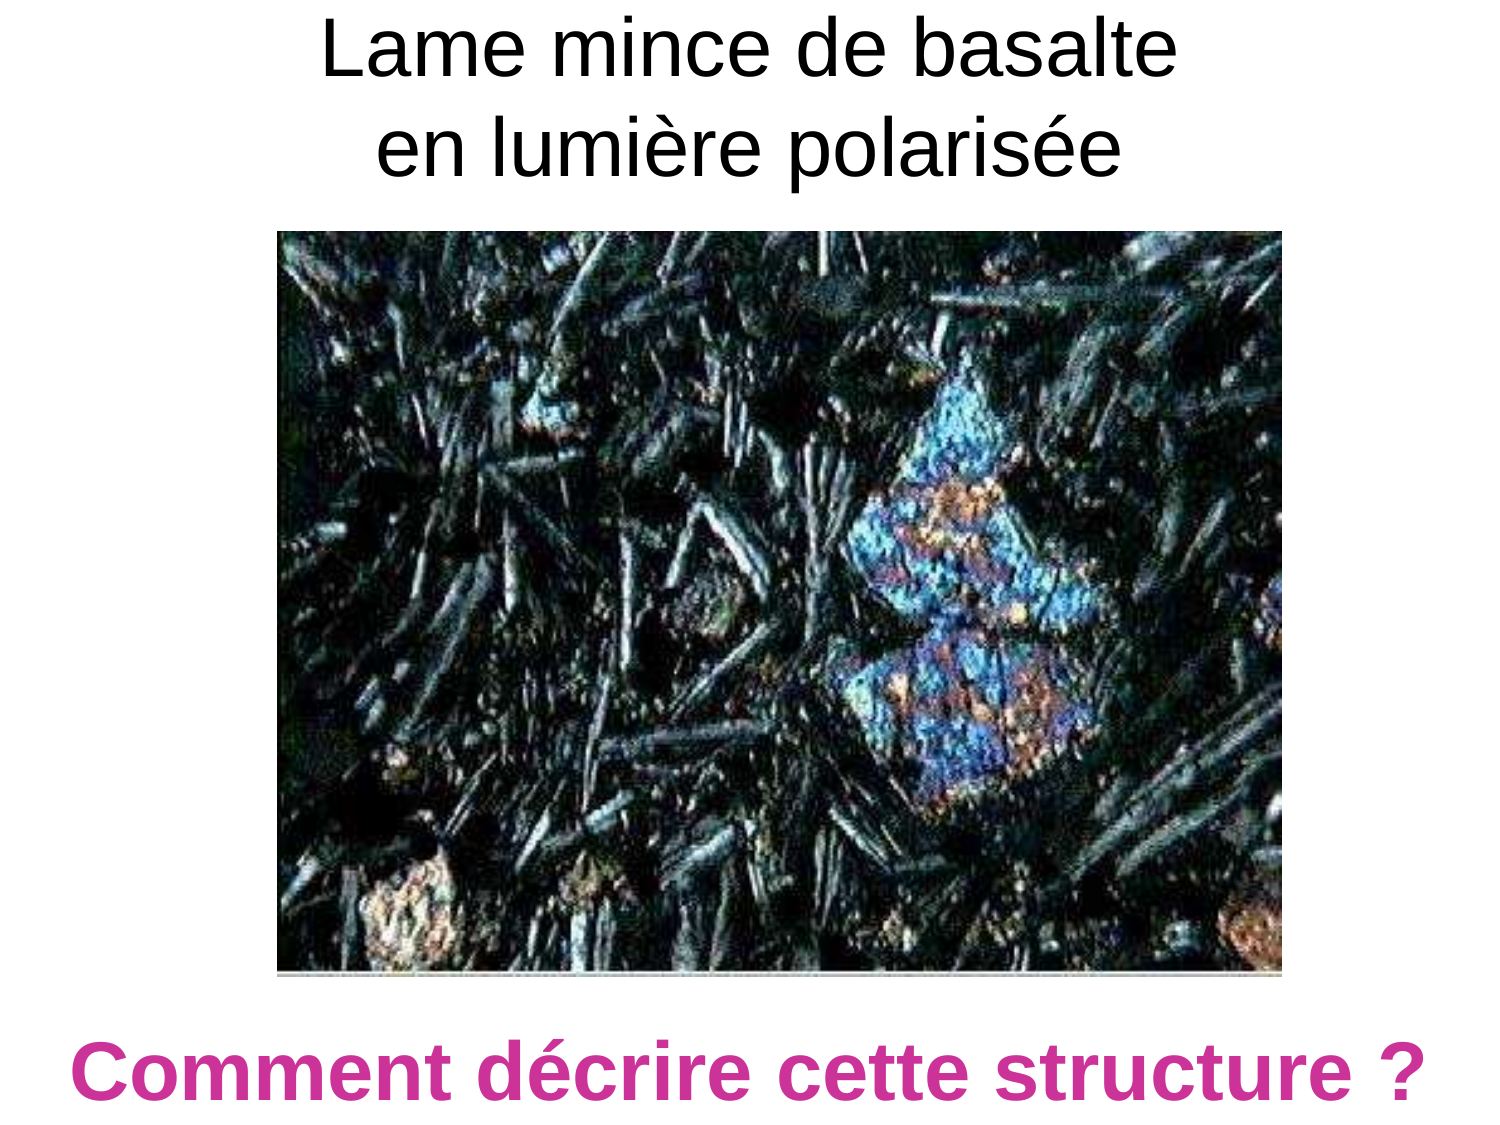

# Lame mince de basalte en lumière polarisée
Comment décrire cette structure ?